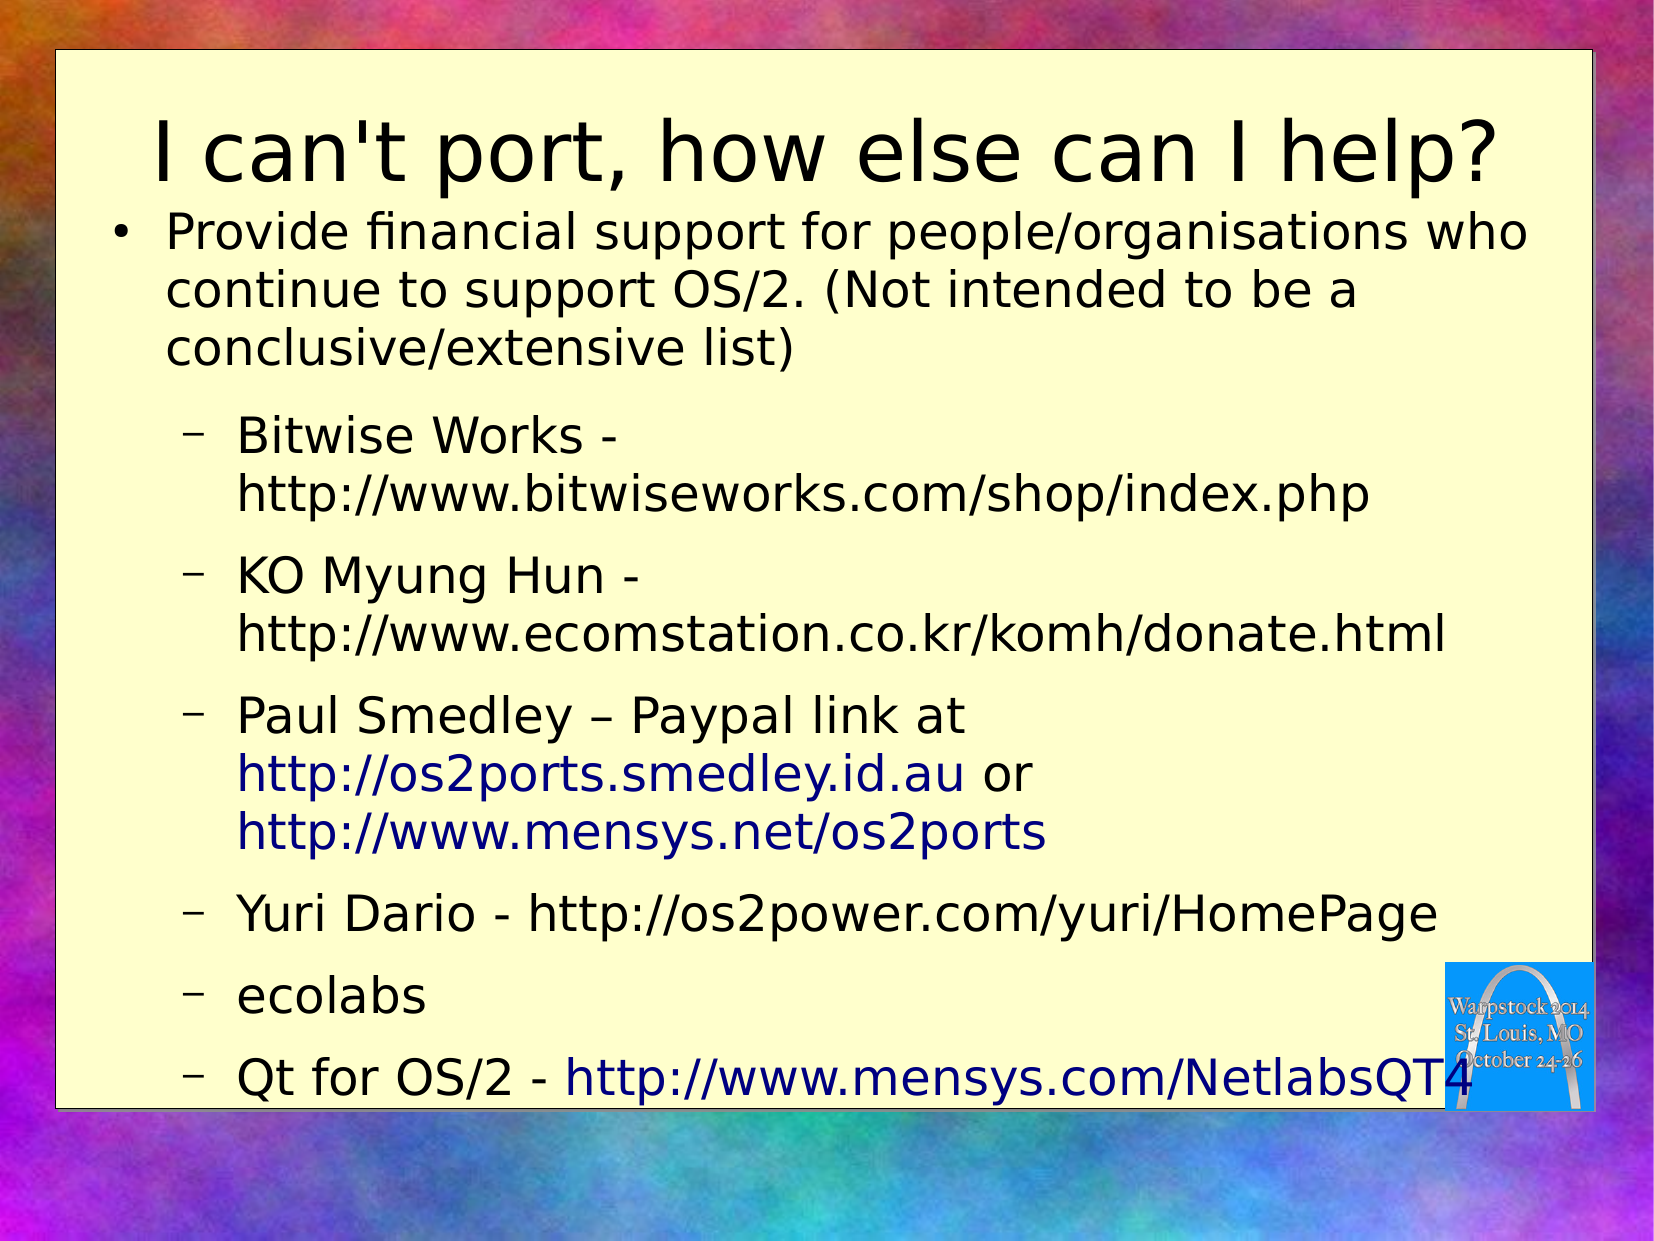

# I can't port, how else can I help?
Provide financial support for people/organisations who continue to support OS/2. (Not intended to be a conclusive/extensive list)
Bitwise Works - http://www.bitwiseworks.com/shop/index.php
KO Myung Hun - http://www.ecomstation.co.kr/komh/donate.html
Paul Smedley – Paypal link at http://os2ports.smedley.id.au or http://www.mensys.net/os2ports
Yuri Dario - http://os2power.com/yuri/HomePage
ecolabs
Qt for OS/2 - http://www.mensys.com/NetlabsQT4